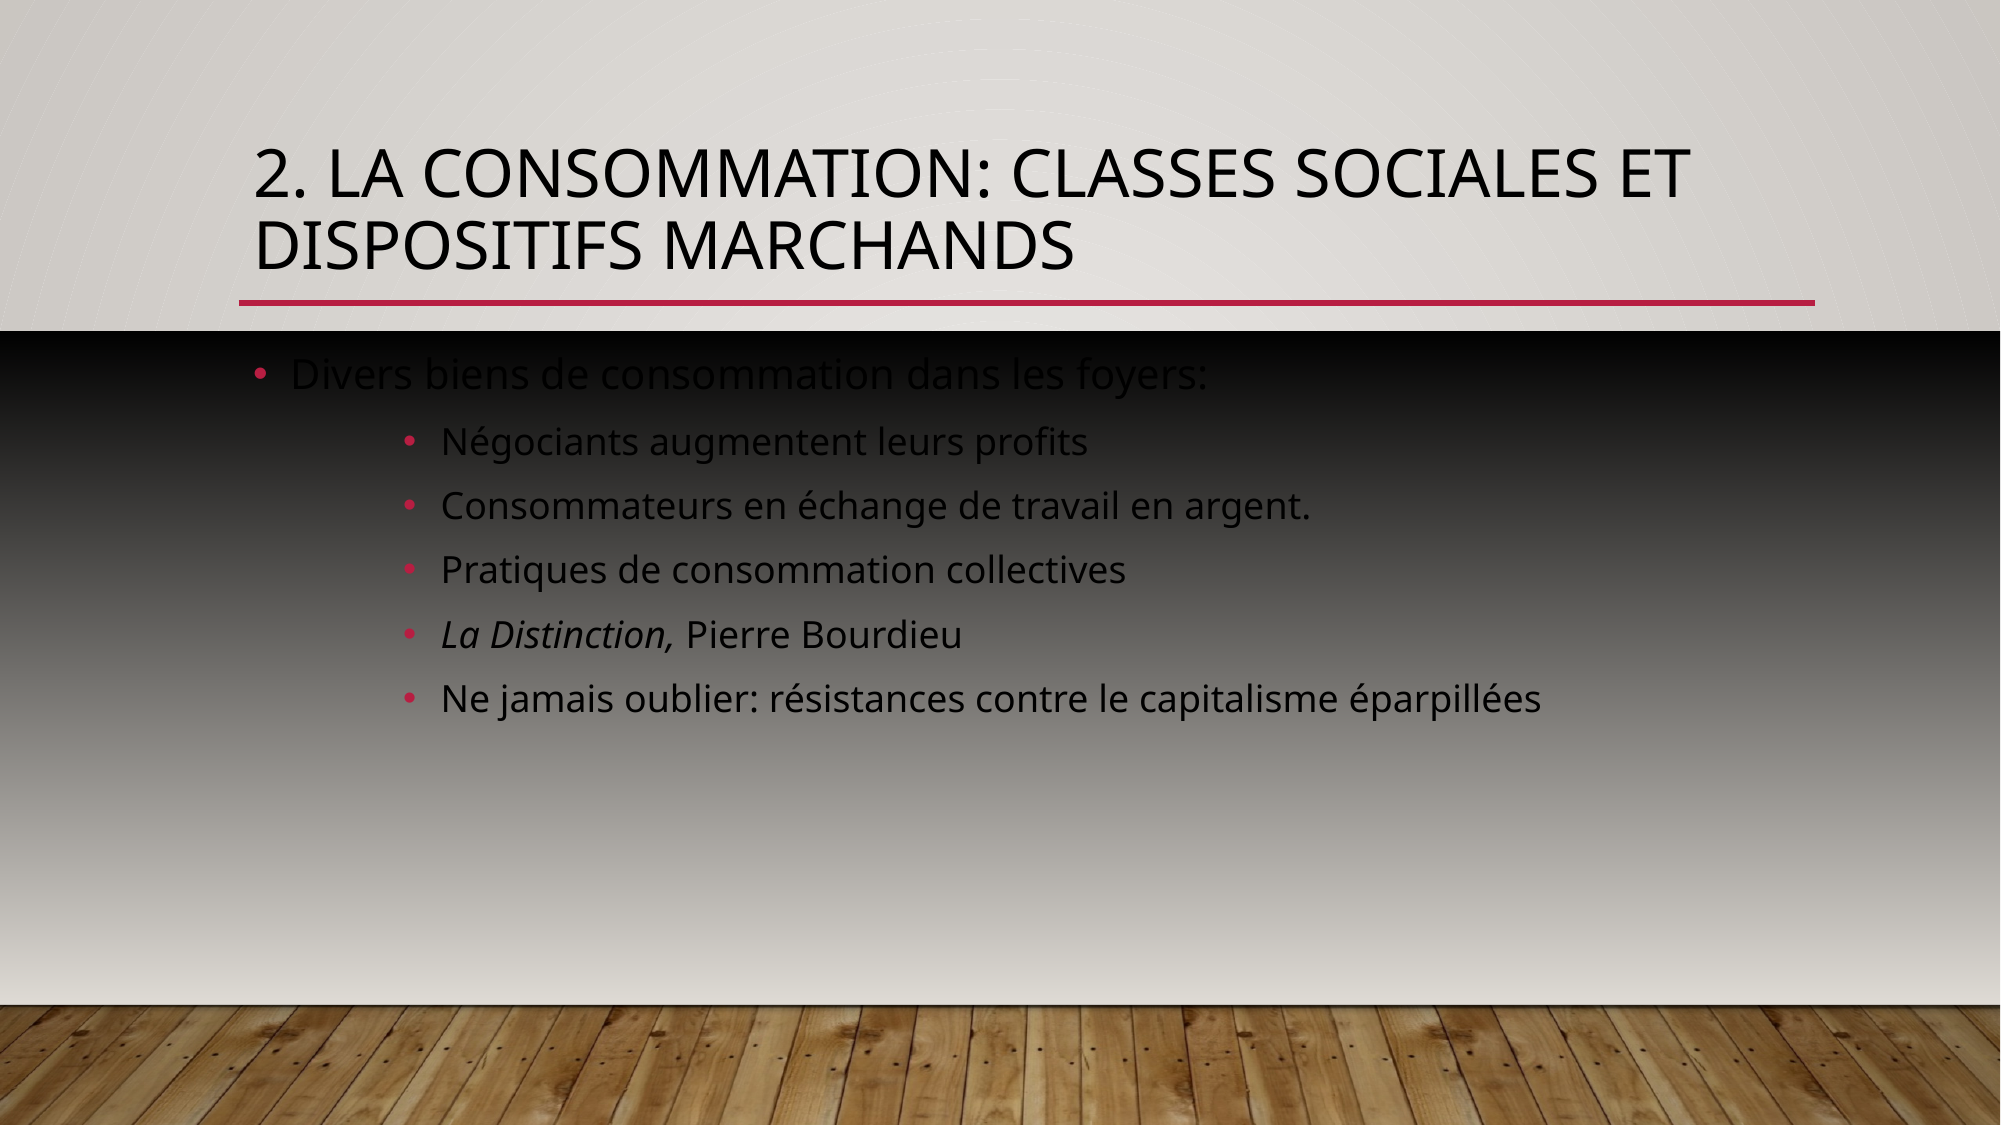

# 2. La consommation: classes sociales et dispositifs marchands
Divers biens de consommation dans les foyers:
Négociants augmentent leurs profits
Consommateurs en échange de travail en argent.
Pratiques de consommation collectives
La Distinction, Pierre Bourdieu
Ne jamais oublier: résistances contre le capitalisme éparpillées